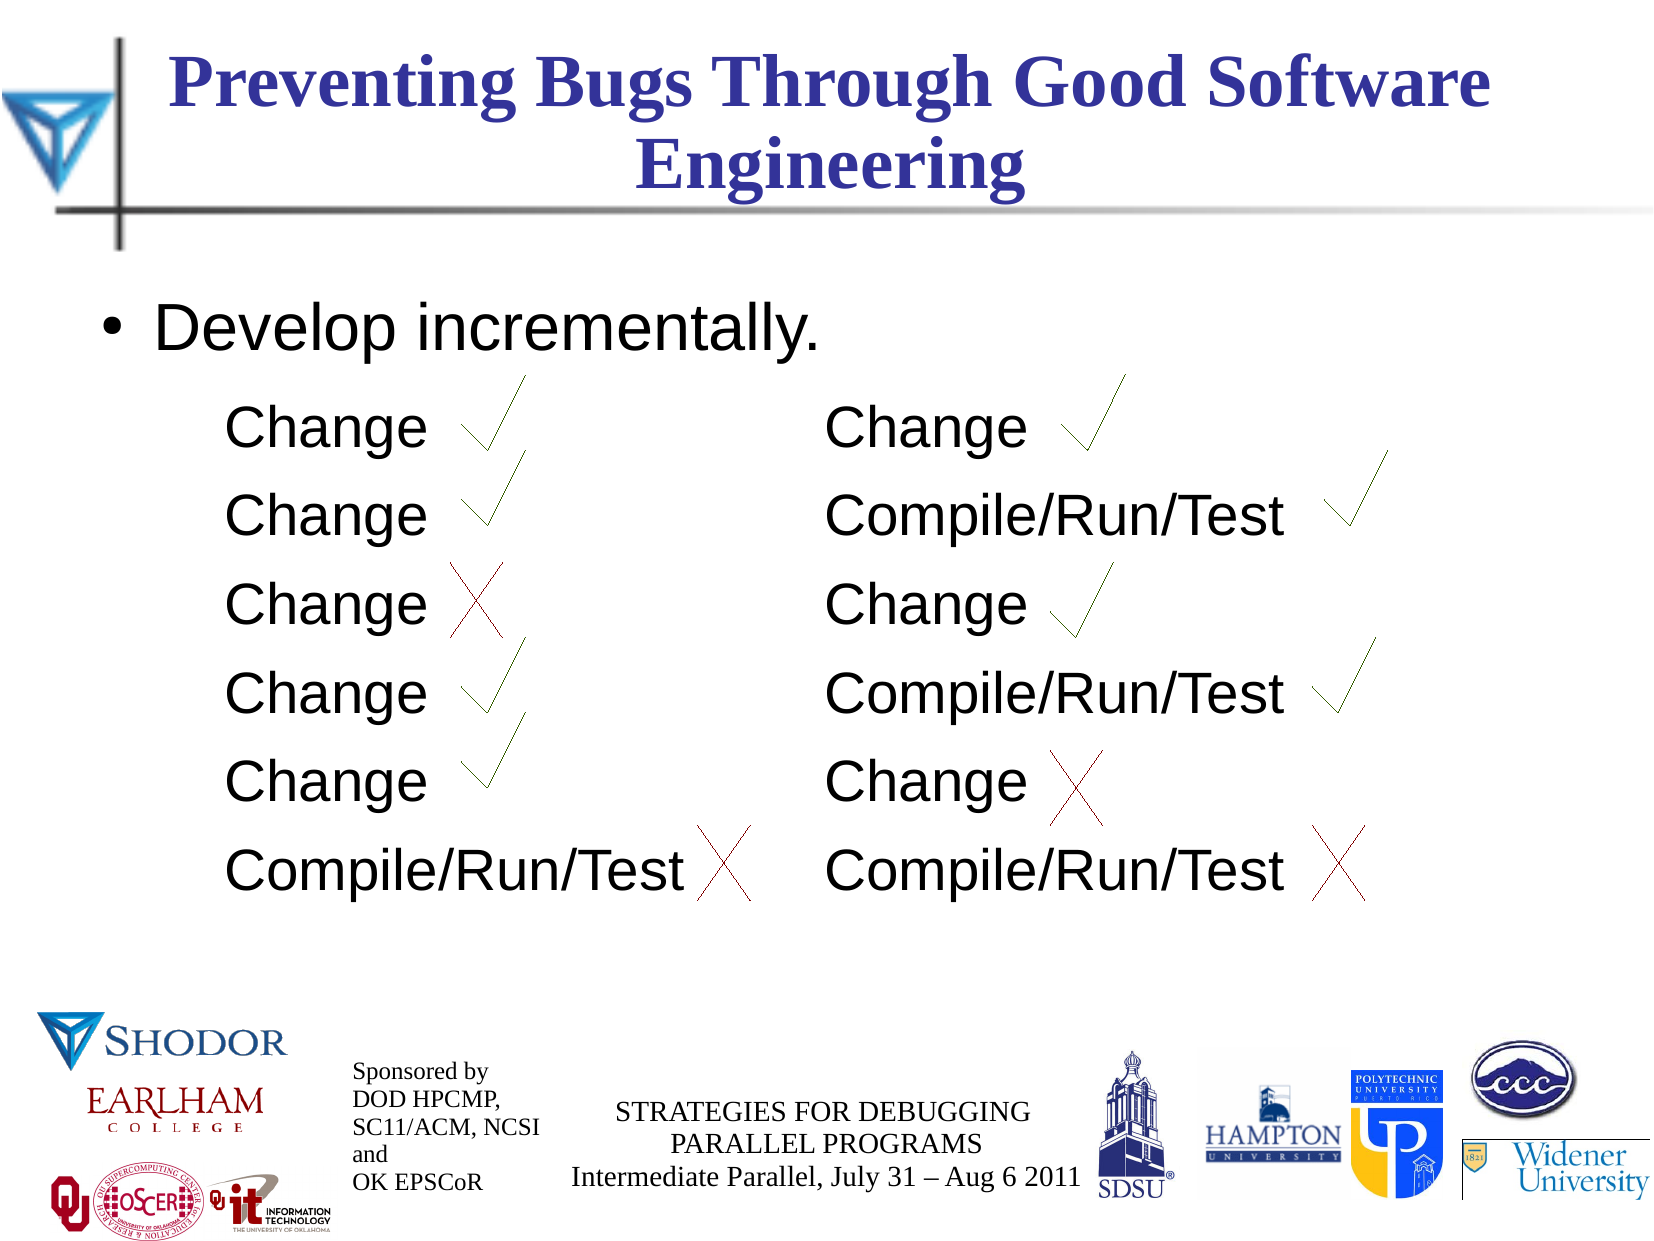

# Preventing Bugs Through Good Software Engineering
Develop incrementally.
Change						Change
Change						Compile/Run/Test
Change						Change
Change						Compile/Run/Test
Change						Change
Compile/Run/Test		Compile/Run/Test
Sponsored by DOD HPCMP, SC11/ACM, NCSI and
OK EPSCoR
STRATEGIES FOR DEBUGGING
PARALLEL PROGRAMS
Intermediate Parallel, July 31 – Aug 6 2011